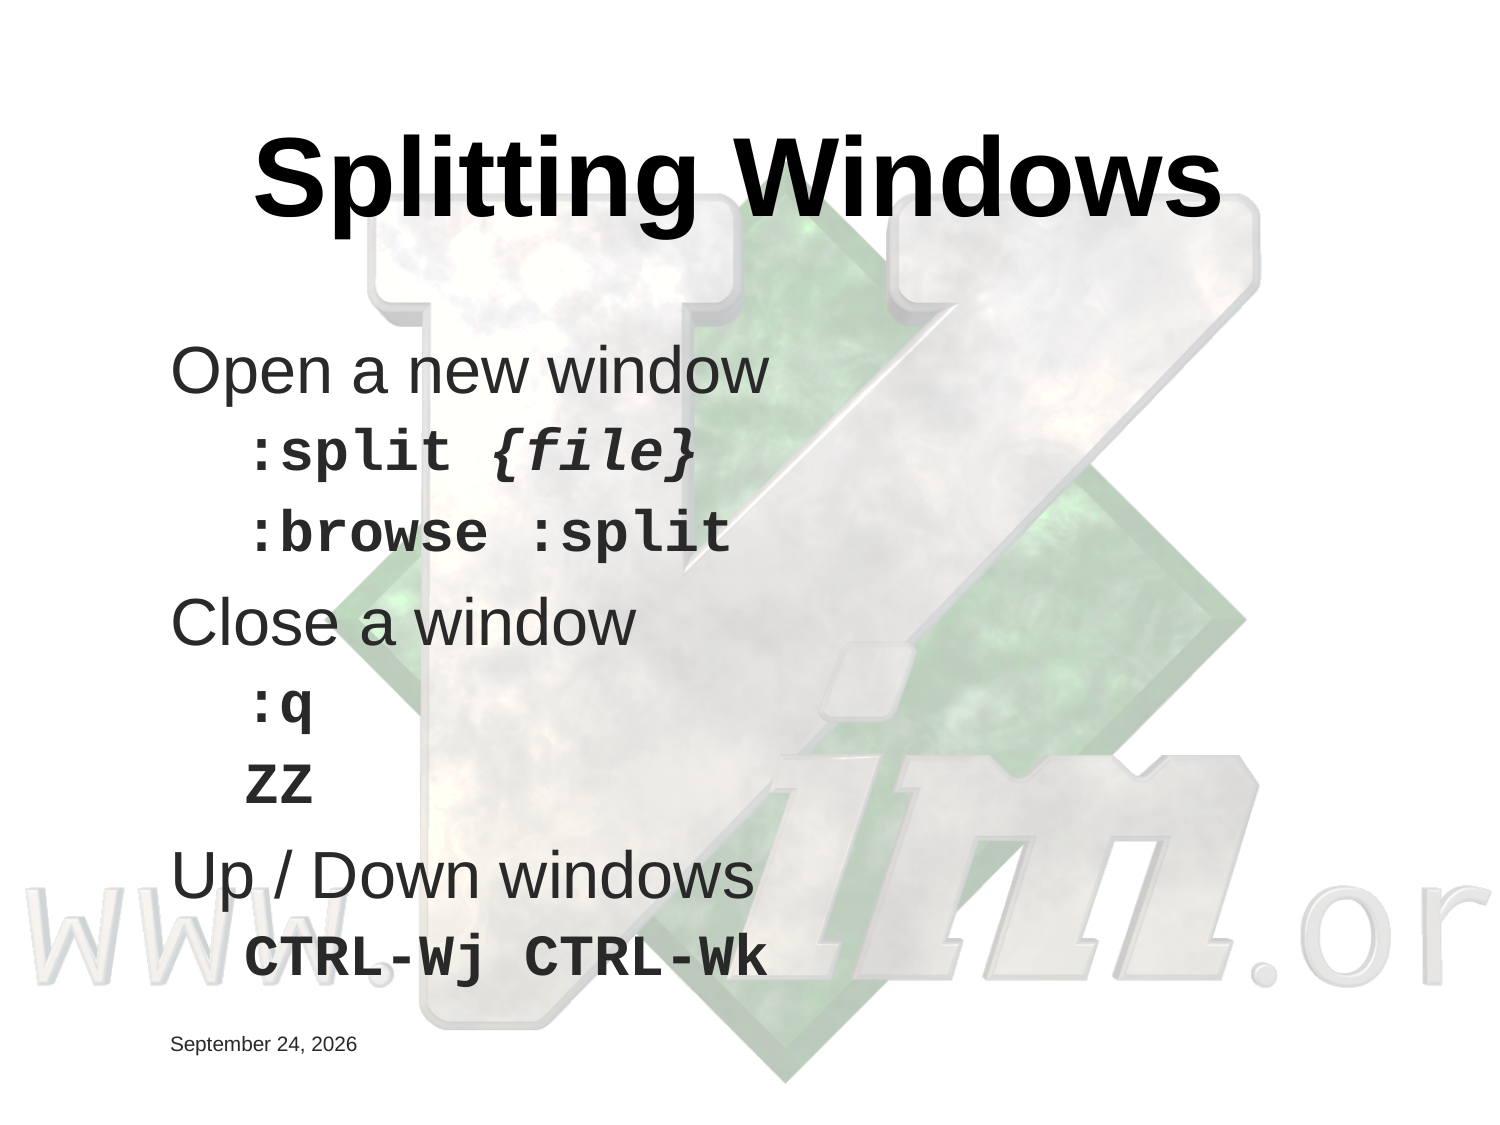

# Splitting Windows
Open a new window
:split {file}
:browse :split
Close a window
:q
ZZ
Up / Down windows
CTRL-Wj CTRL-Wk